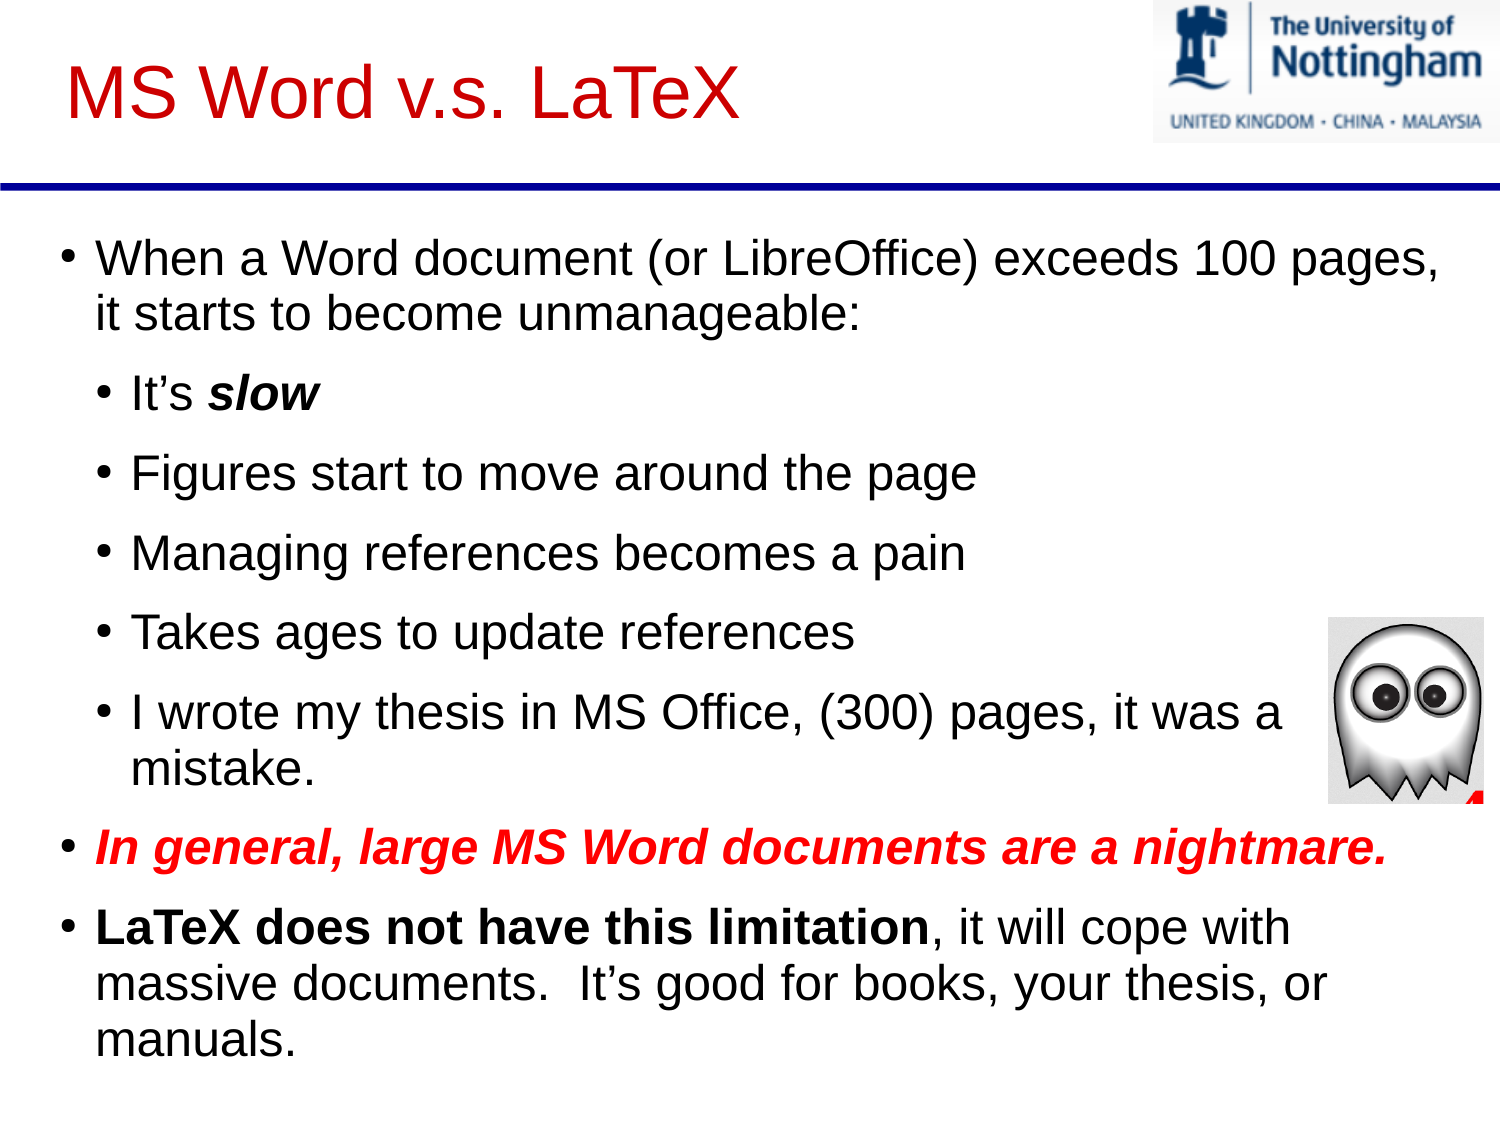

MS Word v.s. LaTeX
When a Word document (or LibreOffice) exceeds 100 pages, it starts to become unmanageable:
It’s slow
Figures start to move around the page
Managing references becomes a pain
Takes ages to update references
I wrote my thesis in MS Office, (300) pages, it was a mistake.
In general, large MS Word documents are a nightmare.
LaTeX does not have this limitation, it will cope with massive documents. It’s good for books, your thesis, or manuals.